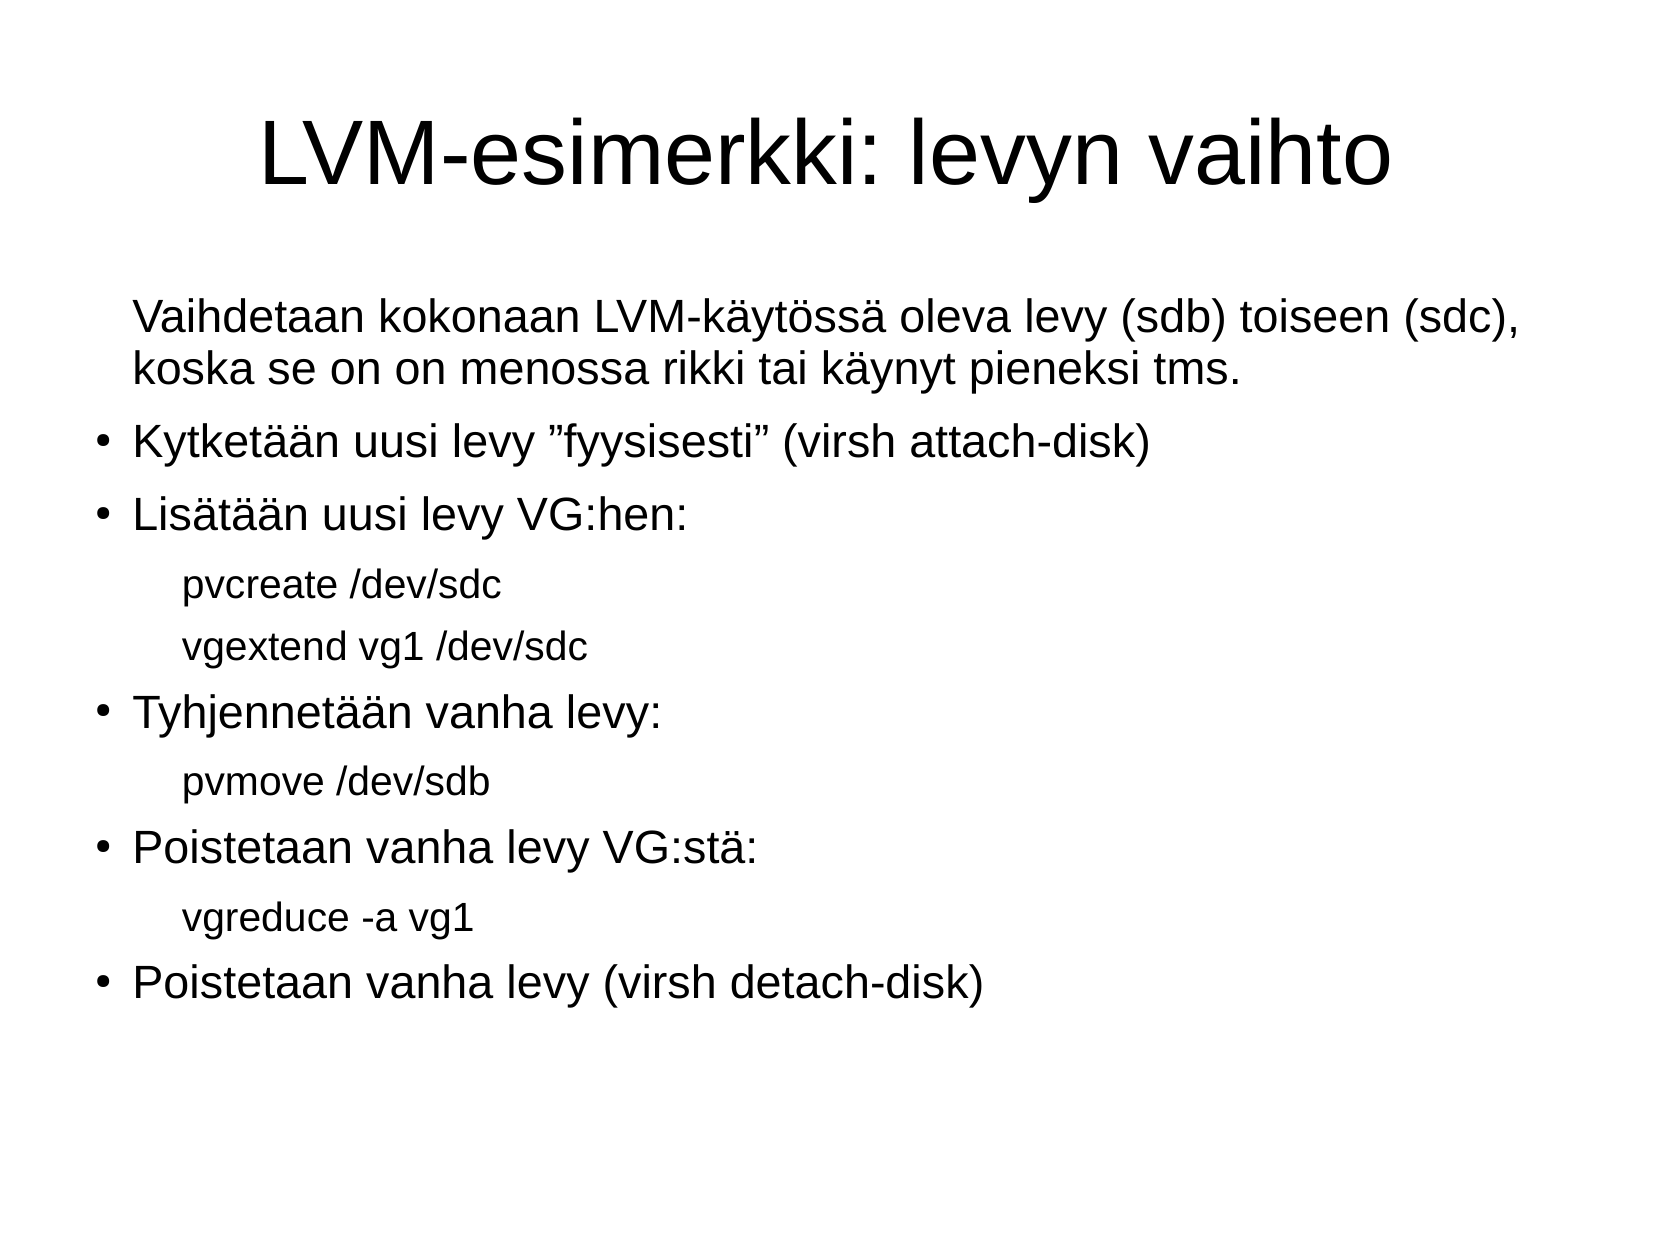

# LVM-esimerkki: levyn vaihto
Vaihdetaan kokonaan LVM-käytössä oleva levy (sdb) toiseen (sdc), koska se on on menossa rikki tai käynyt pieneksi tms.
Kytketään uusi levy ”fyysisesti” (virsh attach-disk)
Lisätään uusi levy VG:hen:
pvcreate /dev/sdc
vgextend vg1 /dev/sdc
Tyhjennetään vanha levy:
pvmove /dev/sdb
Poistetaan vanha levy VG:stä:
vgreduce -a vg1
Poistetaan vanha levy (virsh detach-disk)